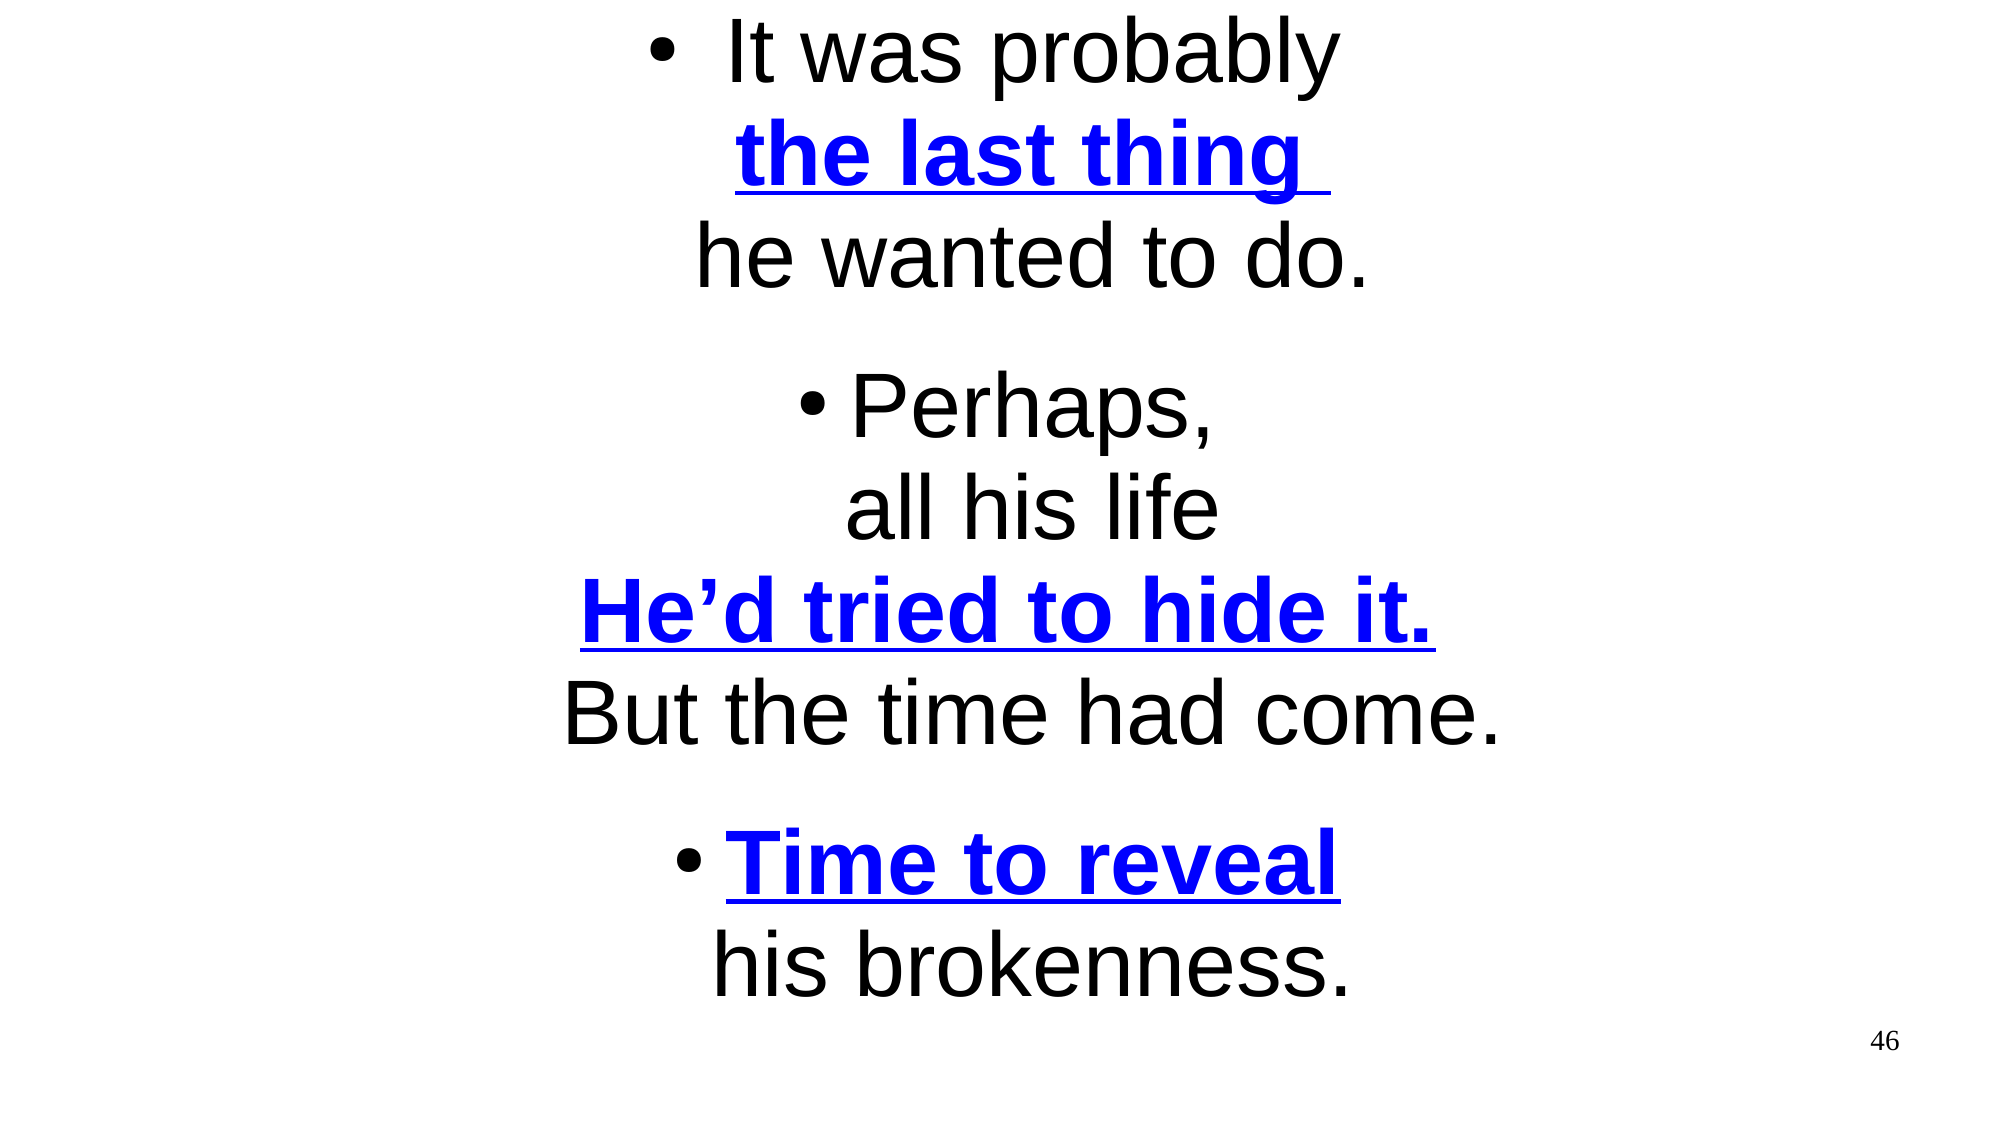

# It was probably the last thing he wanted to do.
Perhaps,
all his life
He’d tried to hide it.
But the time had come.
Time to reveal
his brokenness.
46